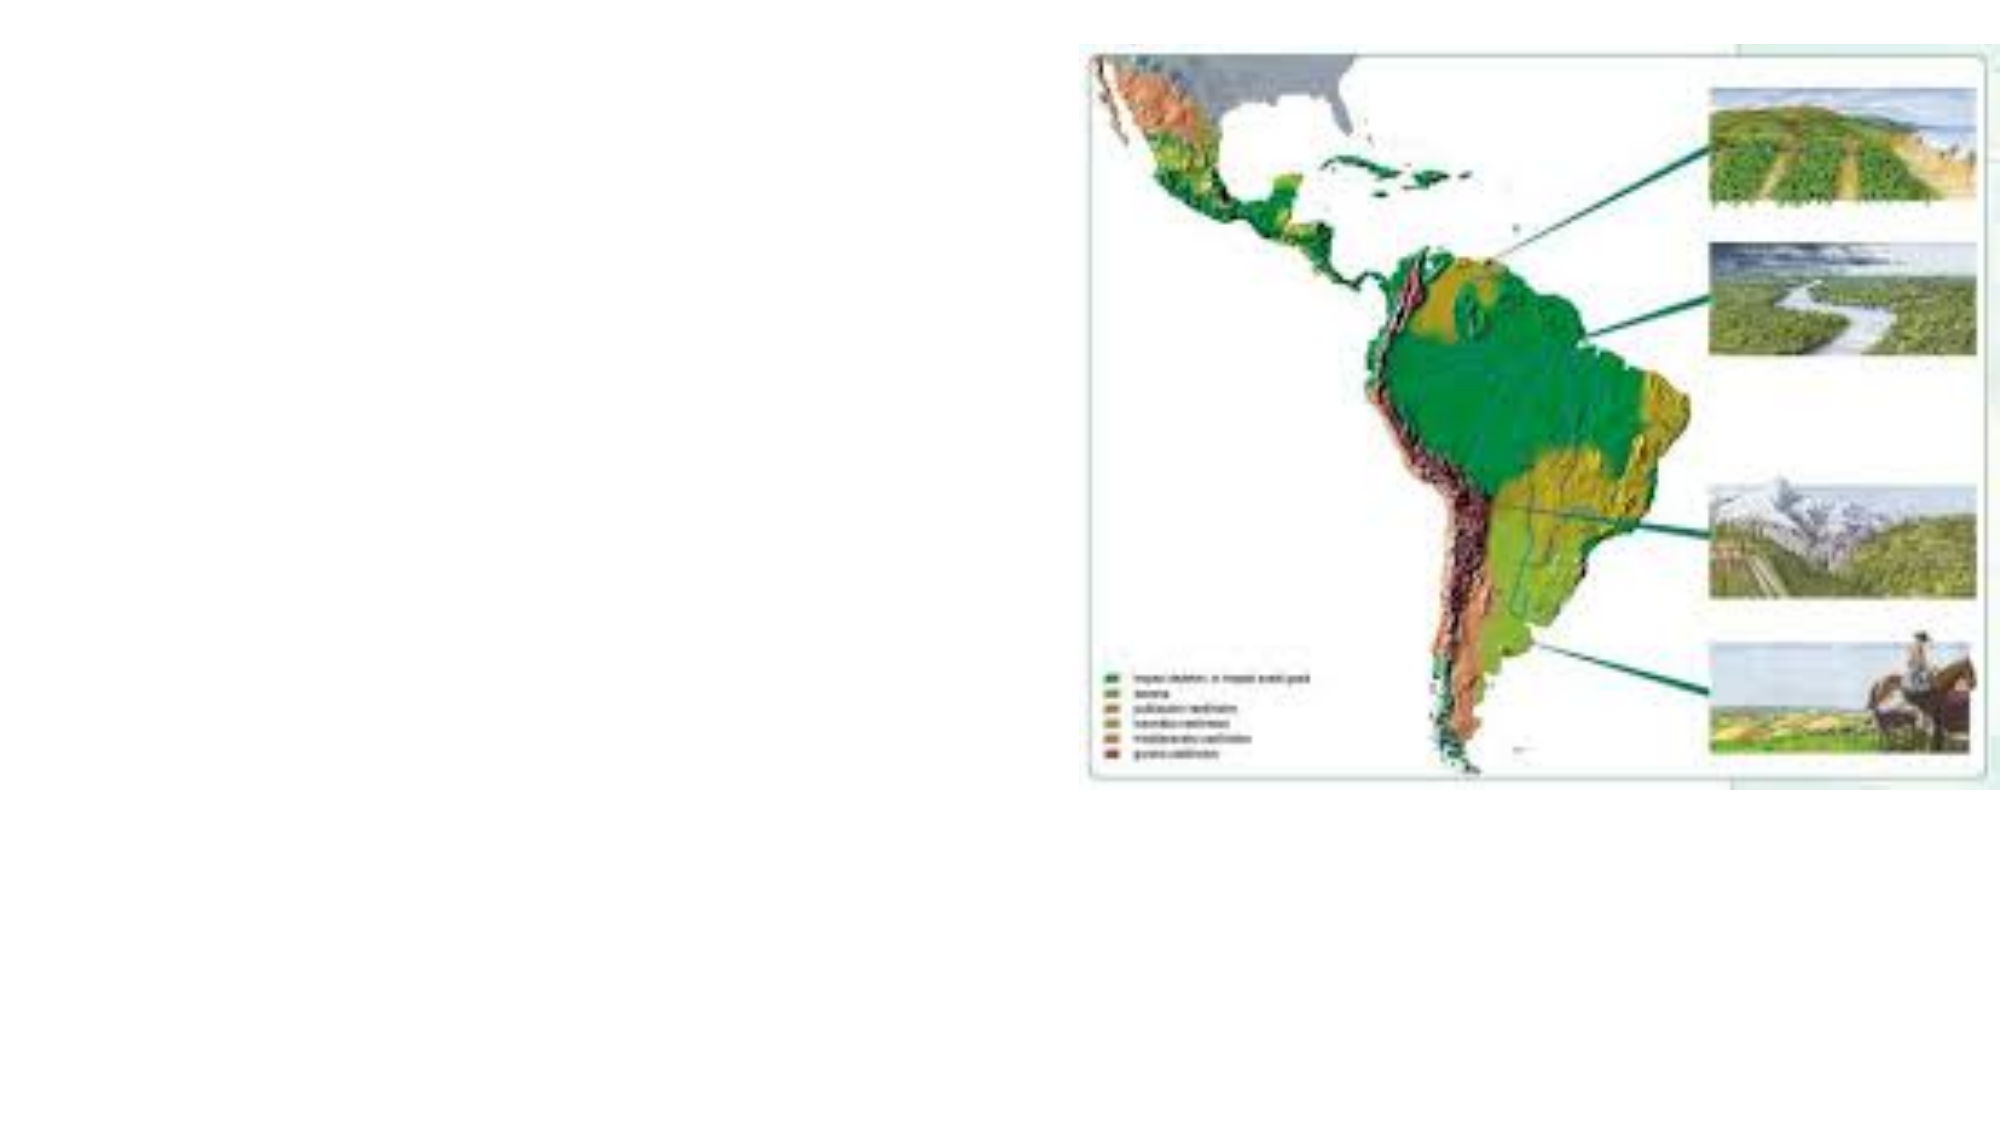

#
3. Preberi v SDZ-ju o rastlinstvu v J Ameriki in reši *2. nalogo v SDZ-ju na strani 99.
4. Preberi še o tropskem deževnem gozdu-SDZ stran 100 in reši *3.a nalogo na strani 100.